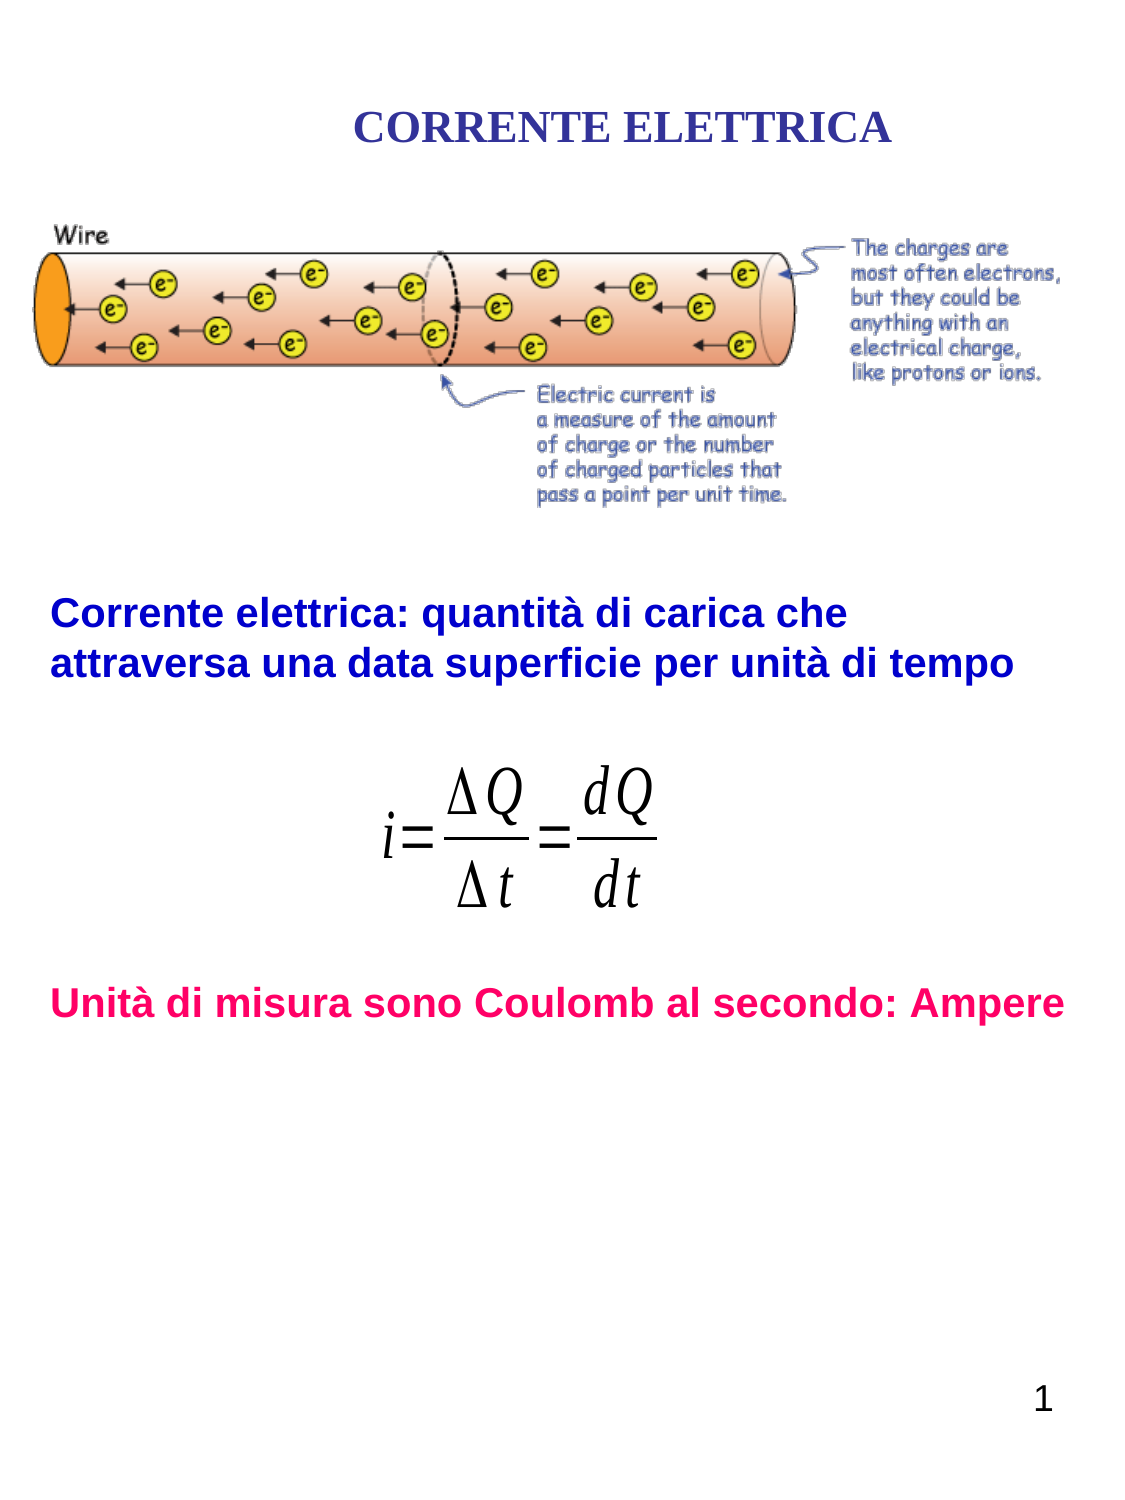

CORRENTE ELETTRICA
Corrente elettrica: quantità di carica che attraversa una data superficie per unità di tempo
Unità di misura sono Coulomb al secondo: Ampere
P14 Correnti continue
1